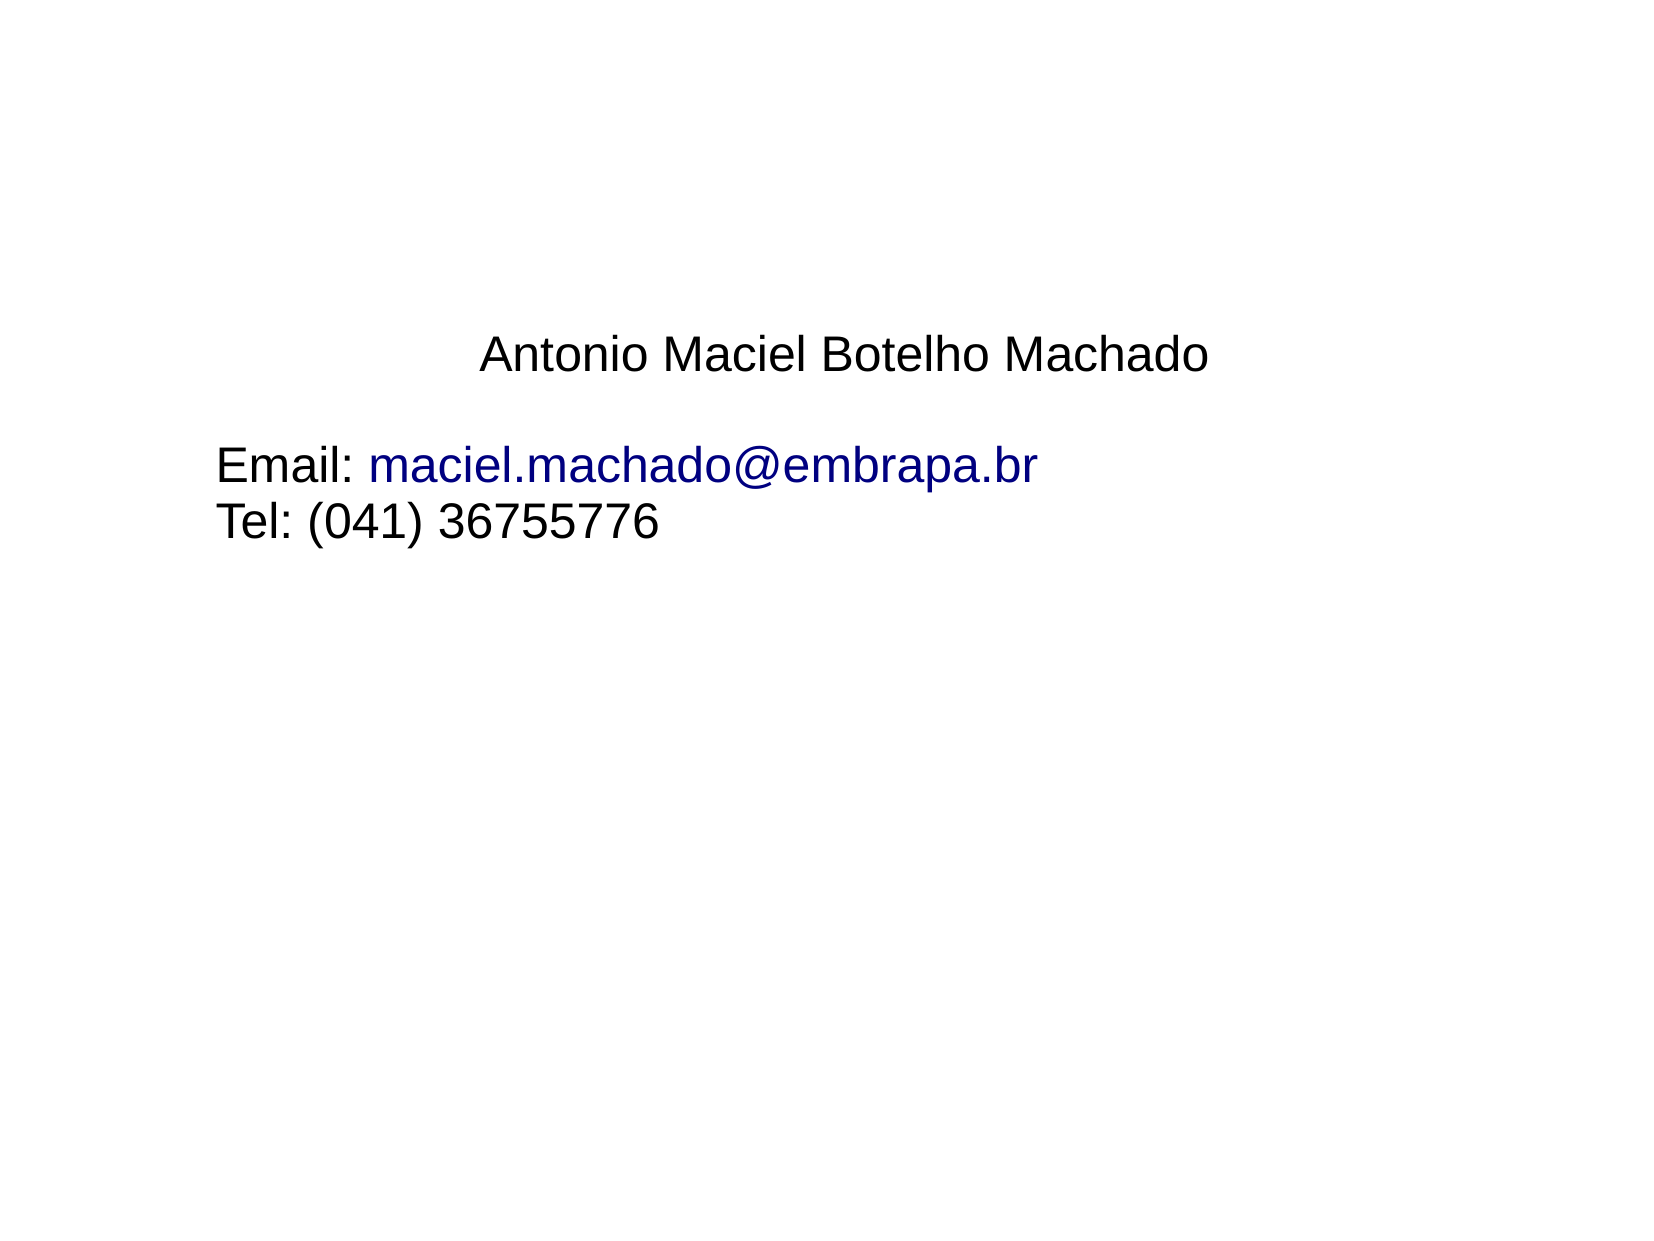

Antonio Maciel Botelho Machado
Email: maciel.machado@embrapa.br
Tel: (041) 36755776